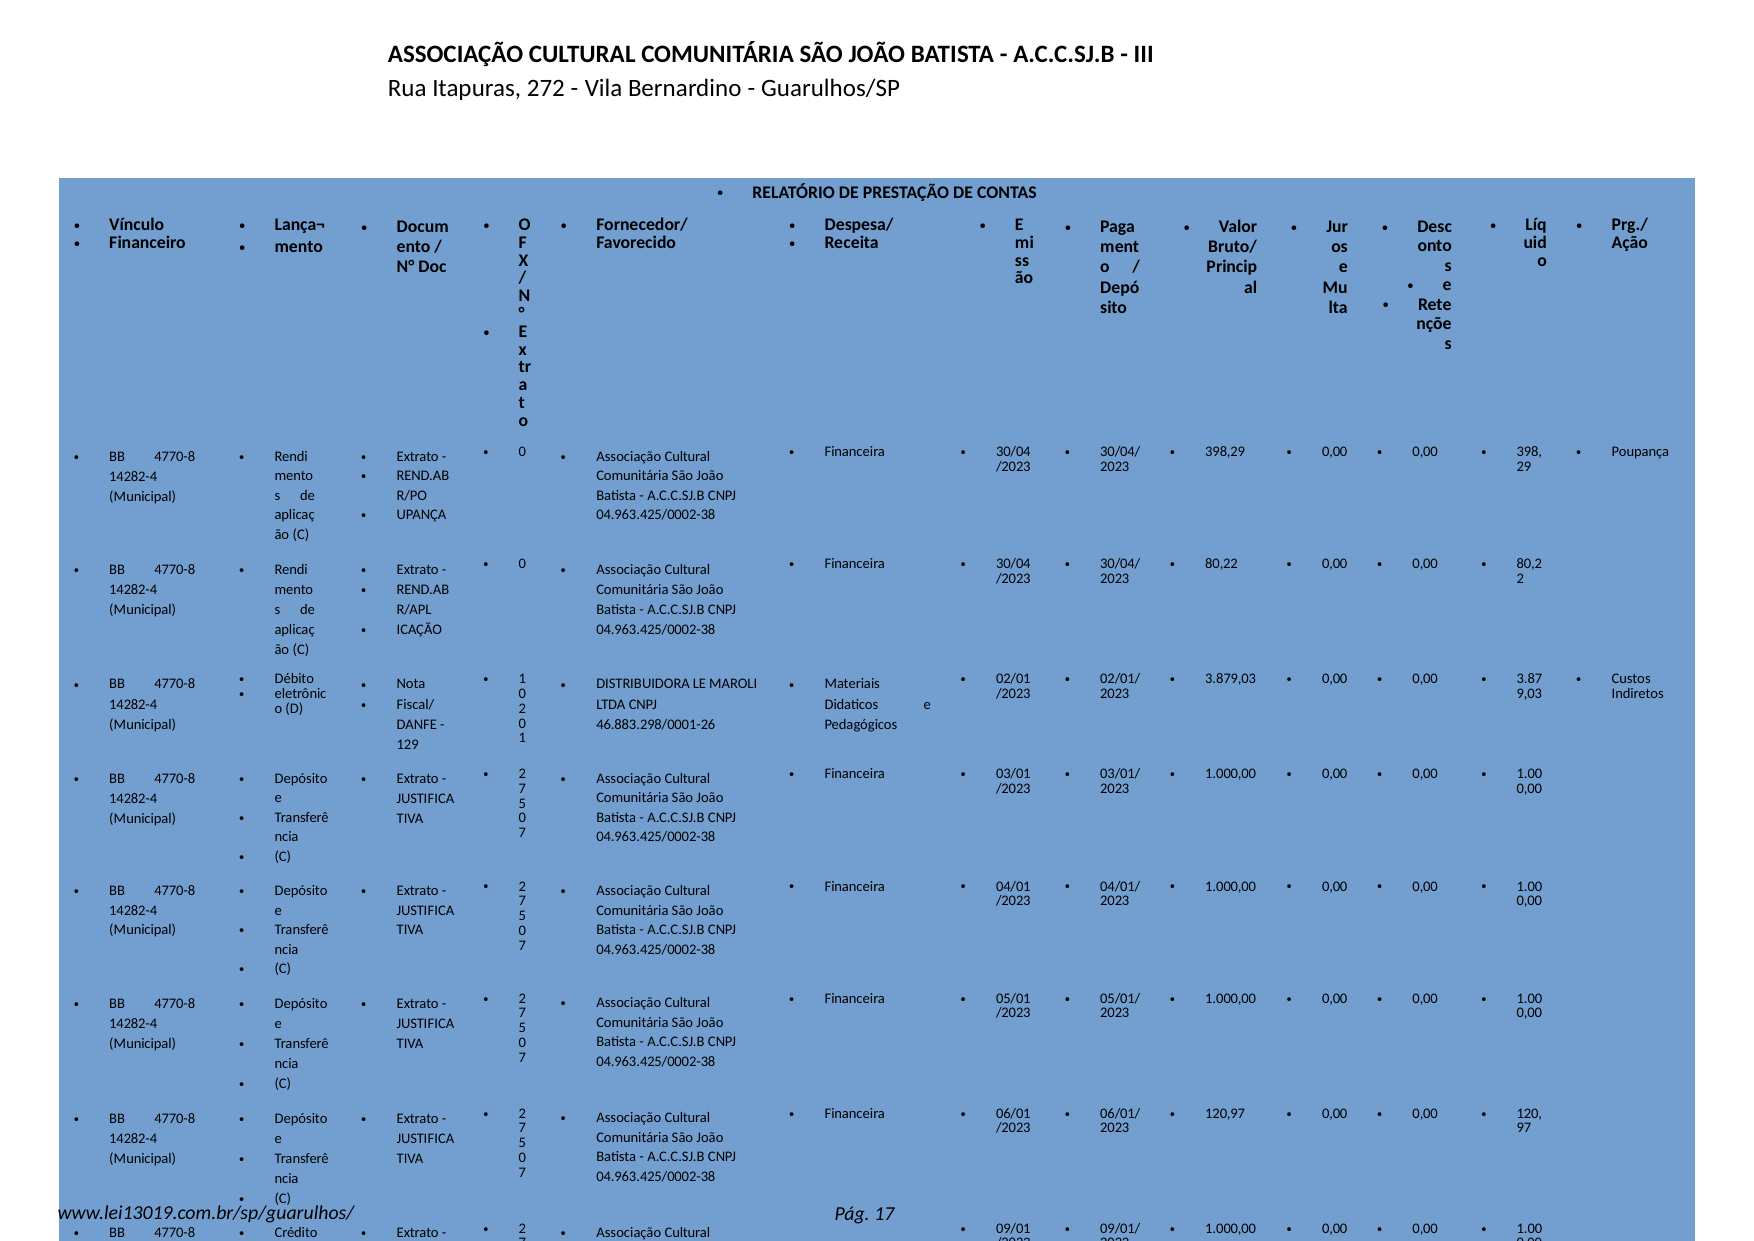

ASSOCIAÇÃO CULTURAL COMUNITÁRIA SÃO JOÃO BATISTA - A.C.C.SJ.B - III
Rua Itapuras, 272 - Vila Bernardino - Guarulhos/SP
| RELATÓRIO DE PRESTAÇÃO DE CONTAS | | | | | | | | | | | | |
| --- | --- | --- | --- | --- | --- | --- | --- | --- | --- | --- | --- | --- |
| Vínculo Financeiro | Lança¬ mento | Documento / N° Doc | OFX/N° Extrato | Fornecedor/ Favorecido | Despesa/ Receita | Emissão | Pagamento / Depósito | Valor Bruto/ Principal | Juros e Multa | Descontos e Retenções | Líquido | Prg./Ação |
| BB 4770-8 14282-4 (Municipal) | Rendimentos de aplicação (C) | Extrato - REND.ABR/PO UPANÇA | 0 | Associação Cultural Comunitária São João Batista - A.C.C.SJ.B CNPJ 04.963.425/0002-38 | Financeira | 30/04/2023 | 30/04/2023 | 398,29 | 0,00 | 0,00 | 398,29 | Poupança |
| BB 4770-8 14282-4 (Municipal) | Rendimentos de aplicação (C) | Extrato - REND.ABR/APL ICAÇÃO | 0 | Associação Cultural Comunitária São João Batista - A.C.C.SJ.B CNPJ 04.963.425/0002-38 | Financeira | 30/04/2023 | 30/04/2023 | 80,22 | 0,00 | 0,00 | 80,22 | |
| BB 4770-8 14282-4 (Municipal) | Débito eletrônico (D) | Nota Fiscal/DANFE -129 | 10201 | DISTRIBUIDORA LE MAROLI LTDA CNPJ 46.883.298/0001-26 | Materiais Didaticos e Pedagógicos | 02/01/2023 | 02/01/2023 | 3.879,03 | 0,00 | 0,00 | 3.879,03 | Custos Indiretos |
| BB 4770-8 14282-4 (Municipal) | Depósito e Transferência (C) | Extrato -JUSTIFICATIVA | 27507 | Associação Cultural Comunitária São João Batista - A.C.C.SJ.B CNPJ 04.963.425/0002-38 | Financeira | 03/01/2023 | 03/01/2023 | 1.000,00 | 0,00 | 0,00 | 1.000,00 | |
| BB 4770-8 14282-4 (Municipal) | Depósito e Transferência (C) | Extrato -JUSTIFICATIVA | 27507 | Associação Cultural Comunitária São João Batista - A.C.C.SJ.B CNPJ 04.963.425/0002-38 | Financeira | 04/01/2023 | 04/01/2023 | 1.000,00 | 0,00 | 0,00 | 1.000,00 | |
| BB 4770-8 14282-4 (Municipal) | Depósito e Transferência (C) | Extrato -JUSTIFICATIVA | 27507 | Associação Cultural Comunitária São João Batista - A.C.C.SJ.B CNPJ 04.963.425/0002-38 | Financeira | 05/01/2023 | 05/01/2023 | 1.000,00 | 0,00 | 0,00 | 1.000,00 | |
| BB 4770-8 14282-4 (Municipal) | Depósito e Transferência (C) | Extrato -JUSTIFICATIVA | 27507 | Associação Cultural Comunitária São João Batista - A.C.C.SJ.B CNPJ 04.963.425/0002-38 | Financeira | 06/01/2023 | 06/01/2023 | 120,97 | 0,00 | 0,00 | 120,97 | |
| BB 4770-8 14282-4 (Municipal) | Crédito TED/DOC Devolvido e Ressarcimento s Indevidos (C) | Extrato -JUSTIFICATIVA | 27507 | Associação Cultural Comunitária São João Batista - A.C.C.SJ.B CNPJ 04.963.425/0002-38 | | 09/01/2023 | 09/01/2023 | 1.000,00 | 0,00 | 0,00 | 1.000,00 | |
| BB 4770-8 14282-4 (Municipal) | Depósito e Transferência (C) | Extrato - Pagto Juros OFX 32201 | 25614 | Associação Cultural Comunitária São João Batista - A.C.C.SJ.B CNPJ 04.963.425/0002-38 | Financeira | 24/03/2023 | 24/03/2023 | 0,82 | 0,00 | 0,00 | 0,82 | |
| BB 4770-8 14282-4 (Municipal) | Débito TED/DOC Devolvido (D) | Extrato -JUSTIFICATIVA | 27507 | VANIA DA SILVA SANTOS TENORIO CPF 336.608.458-84 | | 13/04/2023 | 13/04/2023 | 1.000,00 | 0,00 | 0,00 | 1.000,00 | |
www.lei13019.com.br/sp/guarulhos/
Pág. 17